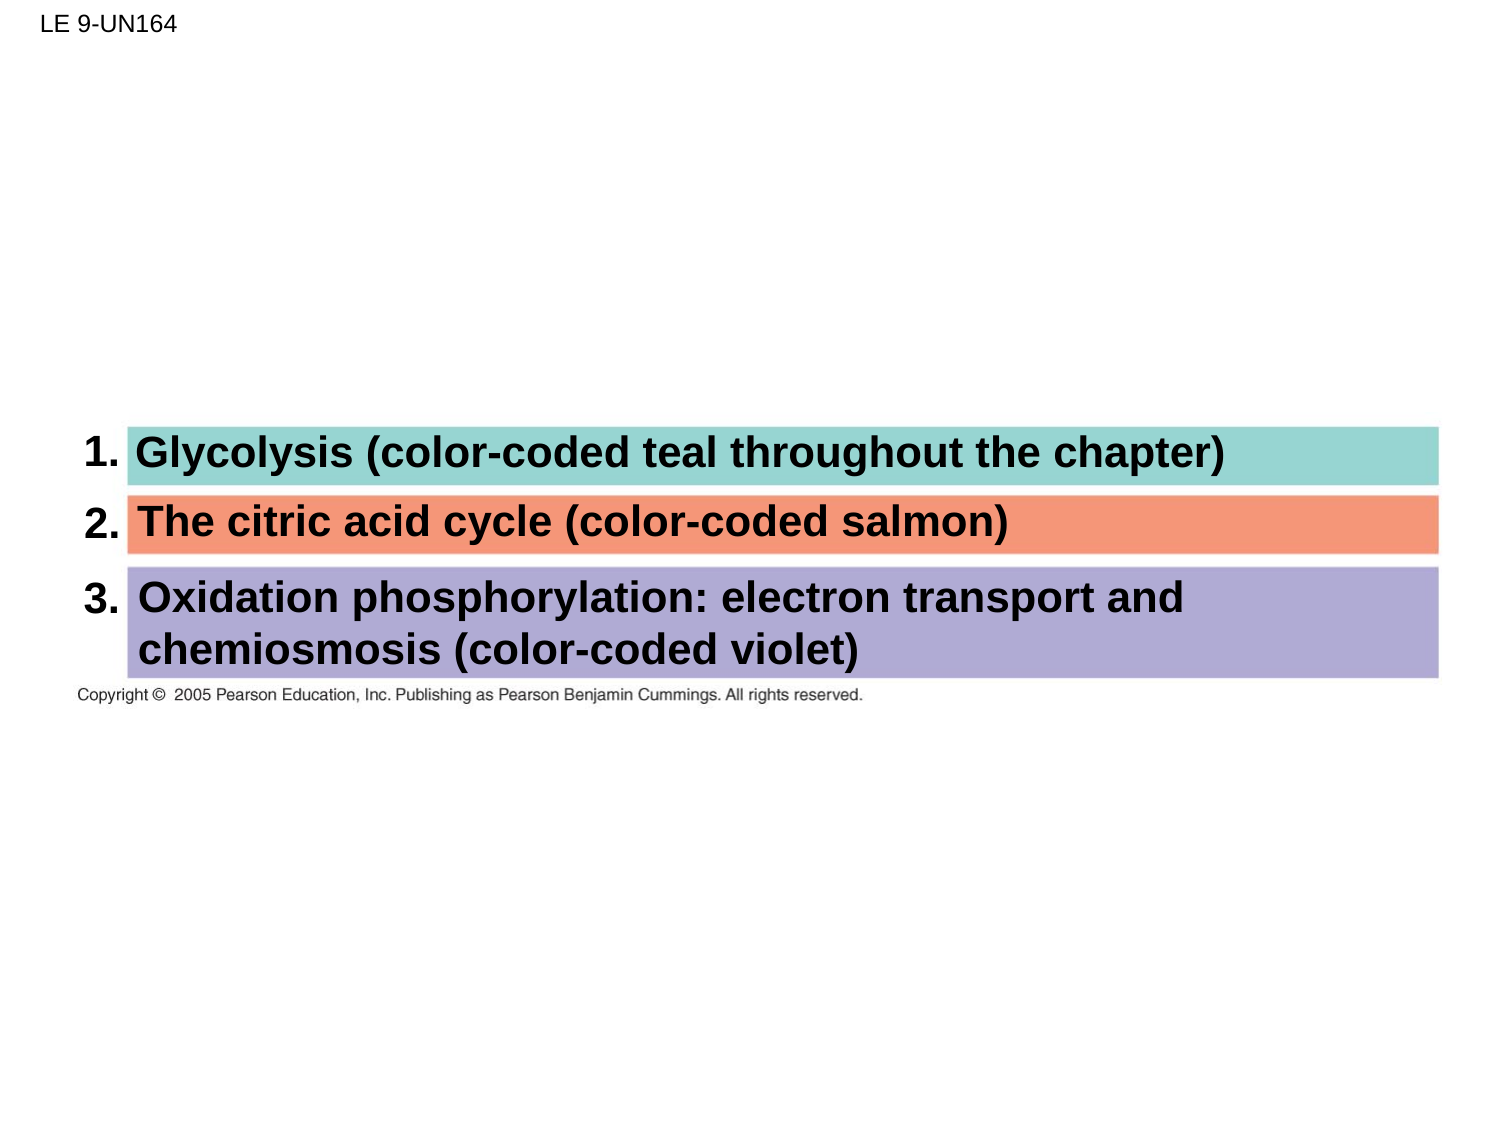

# LE 9-UN164
1.
Glycolysis (color-coded teal throughout the chapter)
The citric acid cycle (color-coded salmon)
2.
Oxidation phosphorylation: electron transport and
chemiosmosis (color-coded violet)
3.